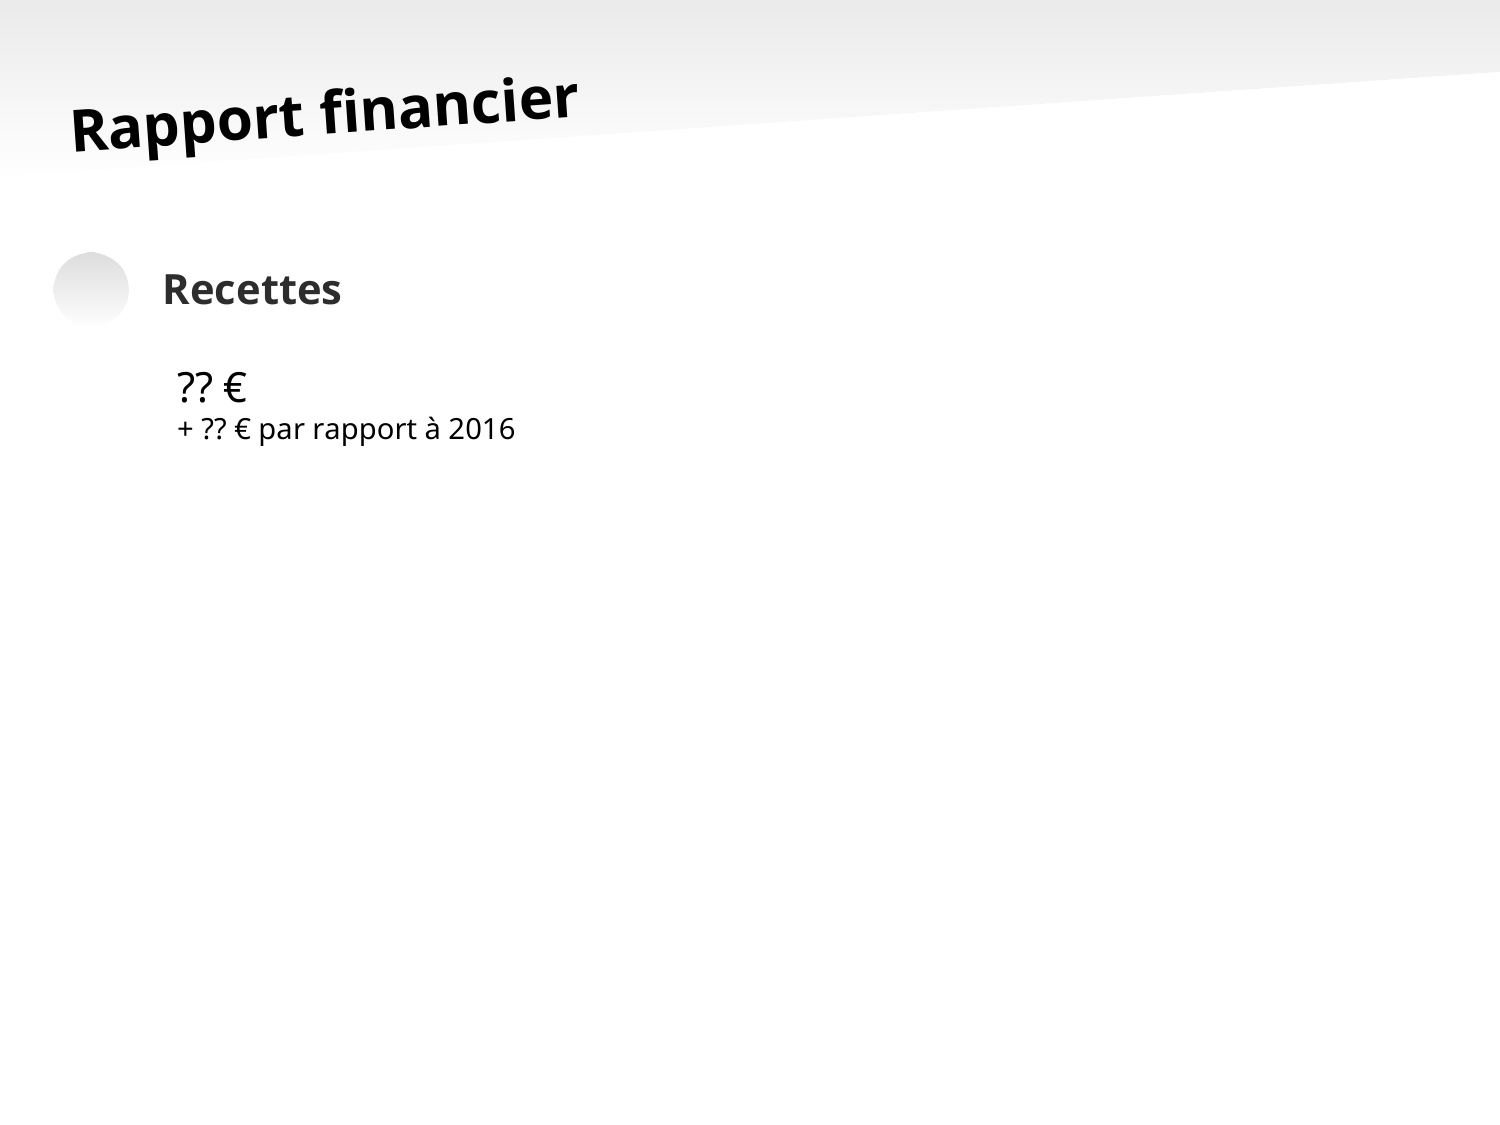

Rapport financier
Recettes
?? €
+ ?? € par rapport à 2016
5